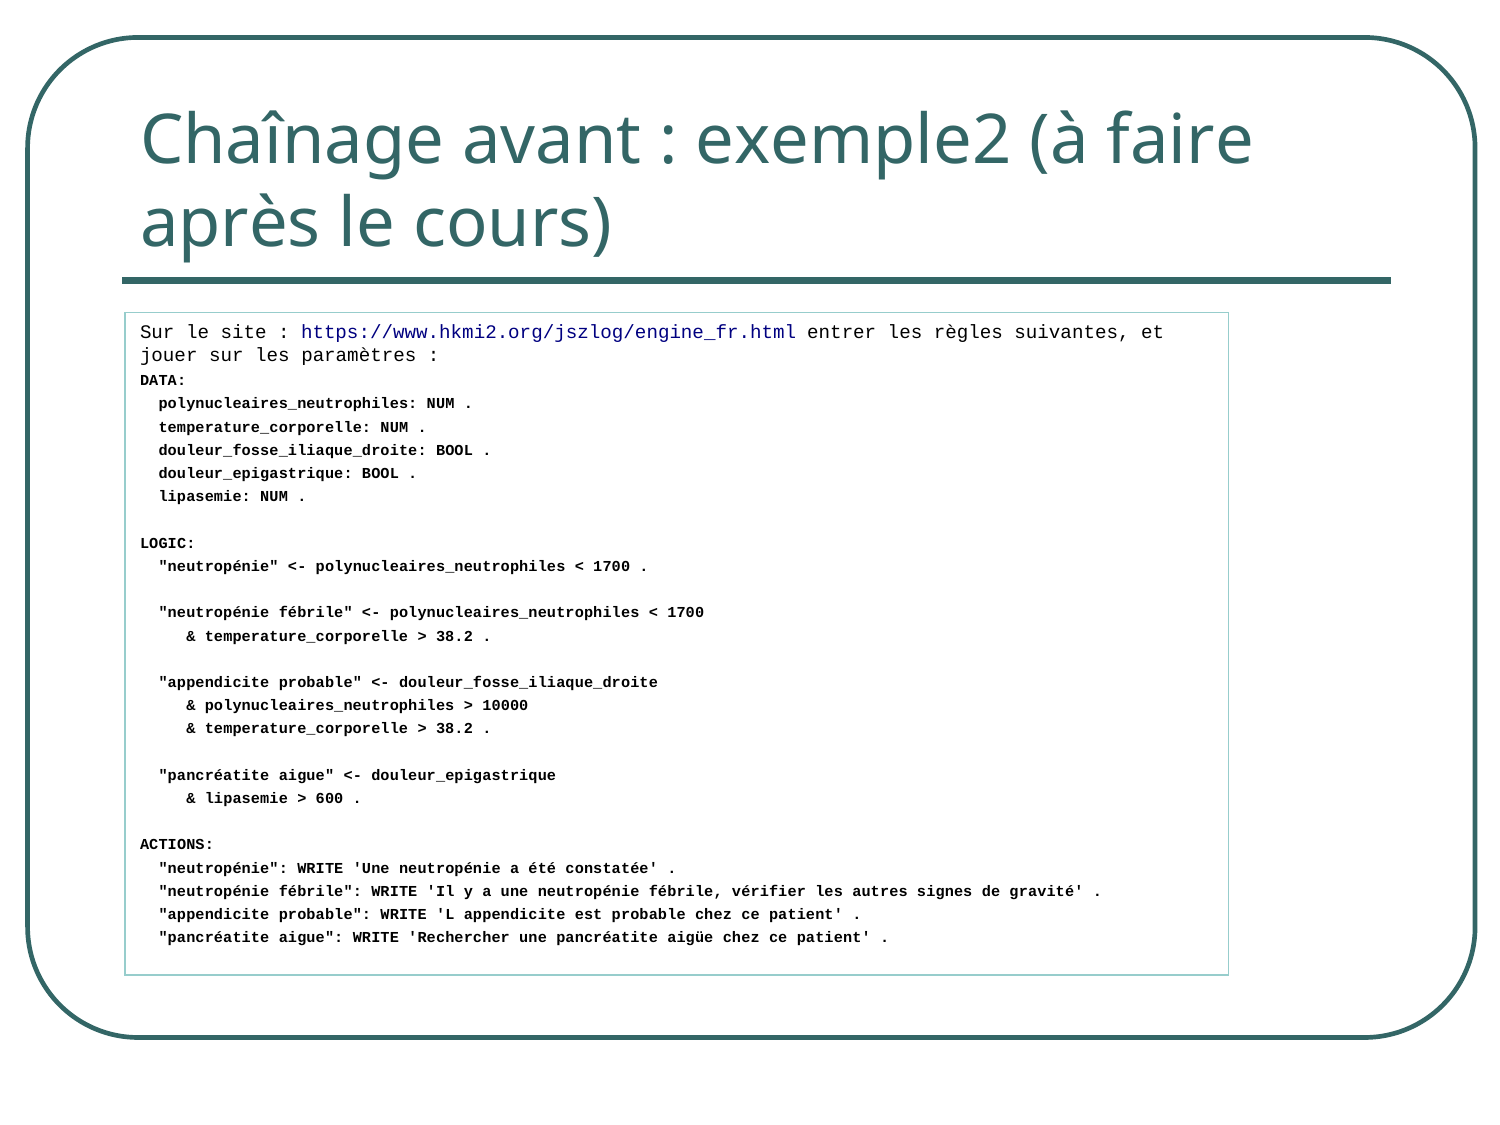

# Chaînage avant : exemple2 (à faire après le cours)
Sur le site : https://www.hkmi2.org/jszlog/engine_fr.html entrer les règles suivantes, et jouer sur les paramètres :
DATA:
 polynucleaires_neutrophiles: NUM .
 temperature_corporelle: NUM .
 douleur_fosse_iliaque_droite: BOOL .
 douleur_epigastrique: BOOL .
 lipasemie: NUM .
LOGIC:
 "neutropénie" <- polynucleaires_neutrophiles < 1700 .
 "neutropénie fébrile" <- polynucleaires_neutrophiles < 1700
 & temperature_corporelle > 38.2 .
 "appendicite probable" <- douleur_fosse_iliaque_droite
 & polynucleaires_neutrophiles > 10000
 & temperature_corporelle > 38.2 .
 "pancréatite aigue" <- douleur_epigastrique
 & lipasemie > 600 .
ACTIONS:
 "neutropénie": WRITE 'Une neutropénie a été constatée' .
 "neutropénie fébrile": WRITE 'Il y a une neutropénie fébrile, vérifier les autres signes de gravité' .
 "appendicite probable": WRITE 'L appendicite est probable chez ce patient' .
 "pancréatite aigue": WRITE 'Rechercher une pancréatite aigüe chez ce patient' .